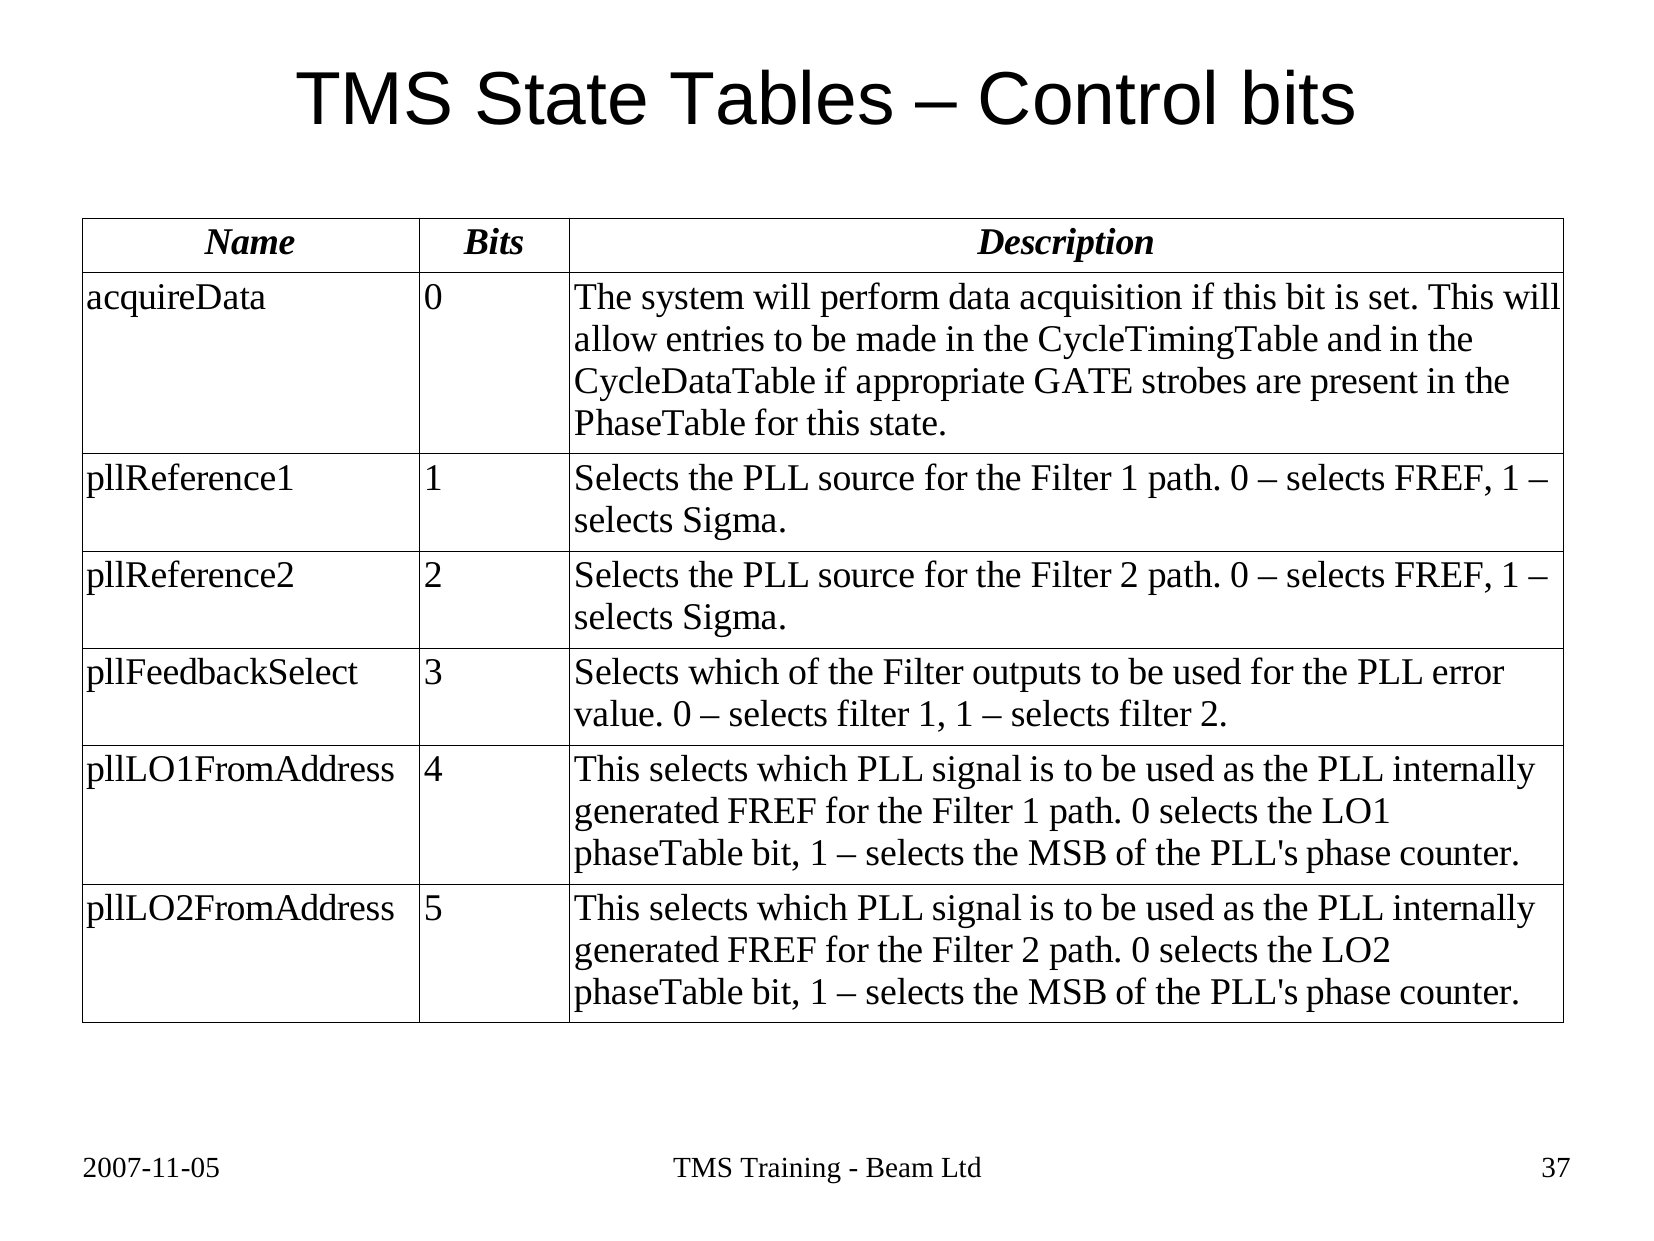

# TMS State Tables – Control bits
37